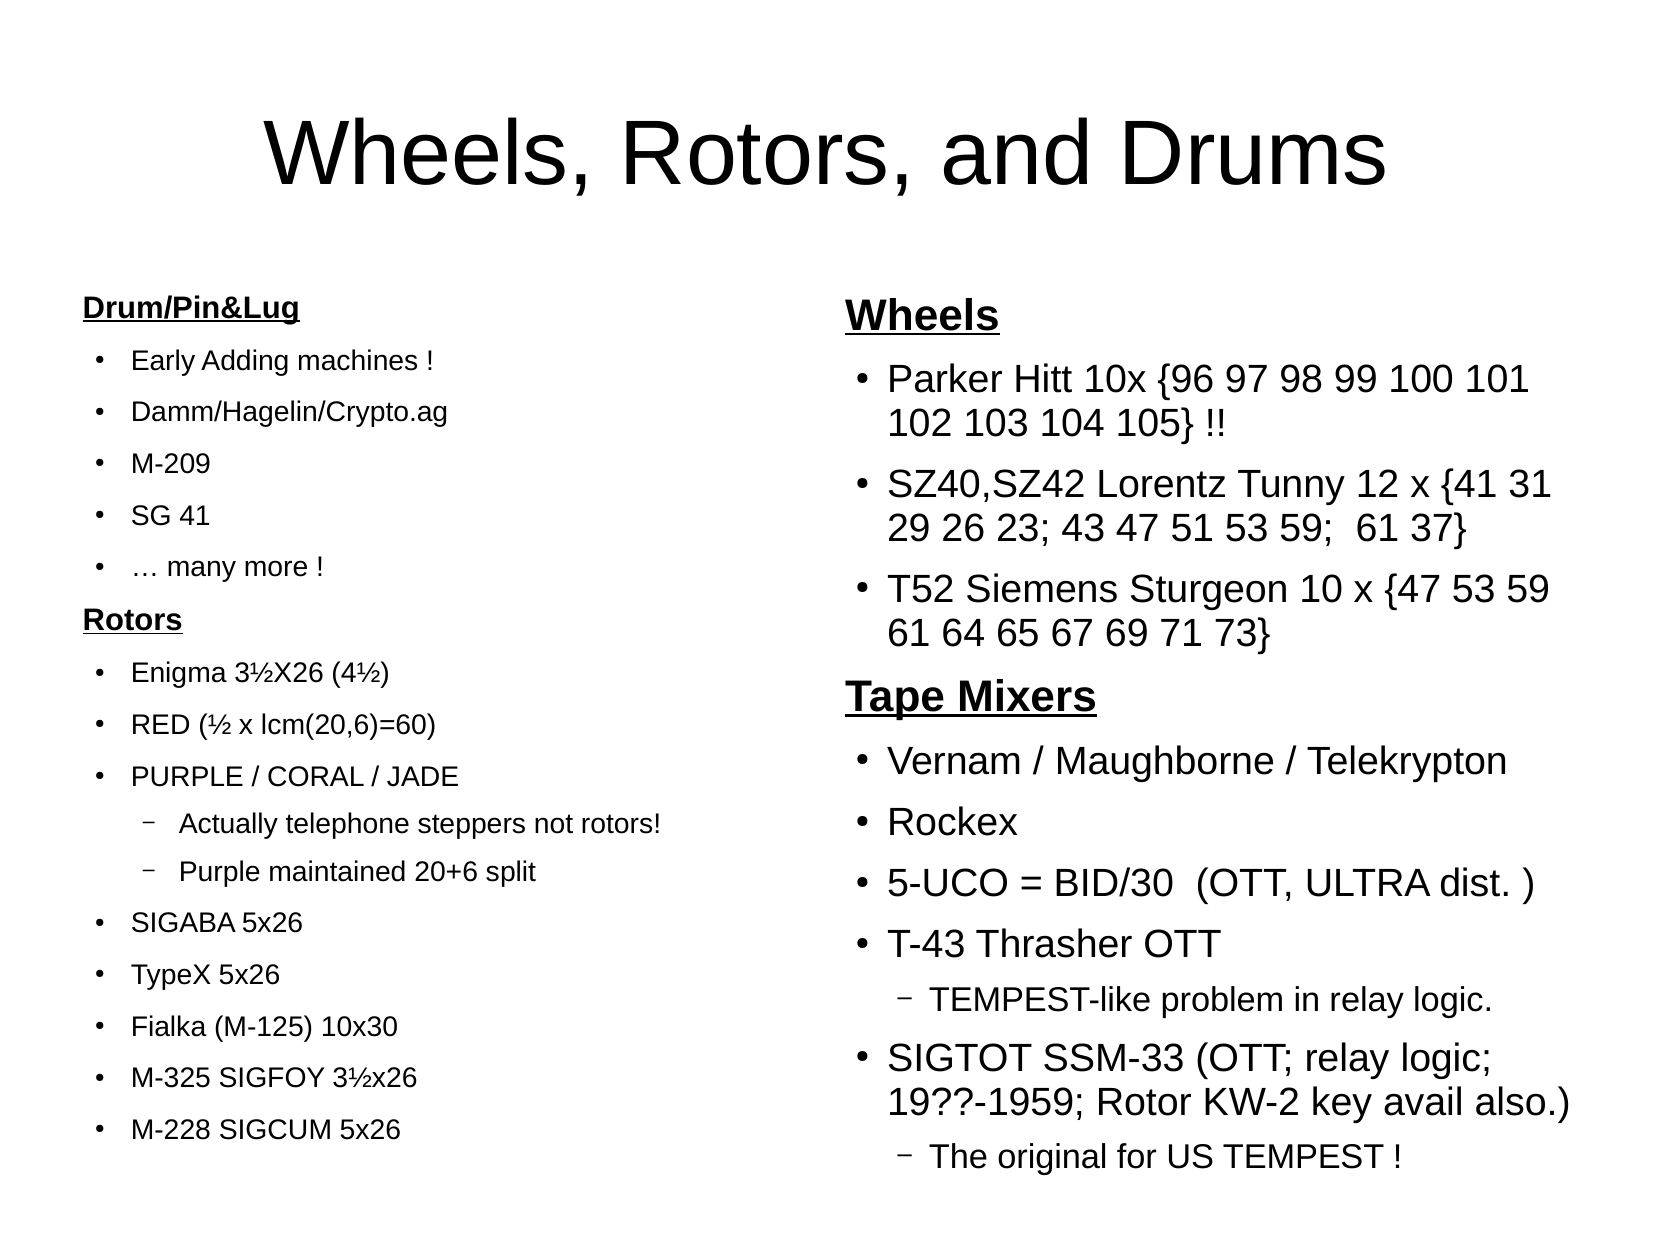

# Wheels, Rotors, and Drums
Drum/Pin&Lug
Early Adding machines !
Damm/Hagelin/Crypto.ag
M-209
SG 41
… many more !
Rotors
Enigma 3½X26 (4½)
RED (½ x lcm(20,6)=60)
PURPLE / CORAL / JADE
Actually telephone steppers not rotors!
Purple maintained 20+6 split
SIGABA 5x26
TypeX 5x26
Fialka (M-125) 10x30
M-325 SIGFOY 3½x26
M-228 SIGCUM 5x26
Wheels
Parker Hitt 10x {96 97 98 99 100 101 102 103 104 105} !!
SZ40,SZ42 Lorentz Tunny 12 x {41 31 29 26 23; 43 47 51 53 59; 61 37}
T52 Siemens Sturgeon 10 x {47 53 59 61 64 65 67 69 71 73}
Tape Mixers
Vernam / Maughborne / Telekrypton
Rockex
5-UCO = BID/30 (OTT, ULTRA dist. )
T-43 Thrasher OTT
TEMPEST-like problem in relay logic.
SIGTOT SSM-33 (OTT; relay logic; 19??-1959; Rotor KW-2 key avail also.)
The original for US TEMPEST !